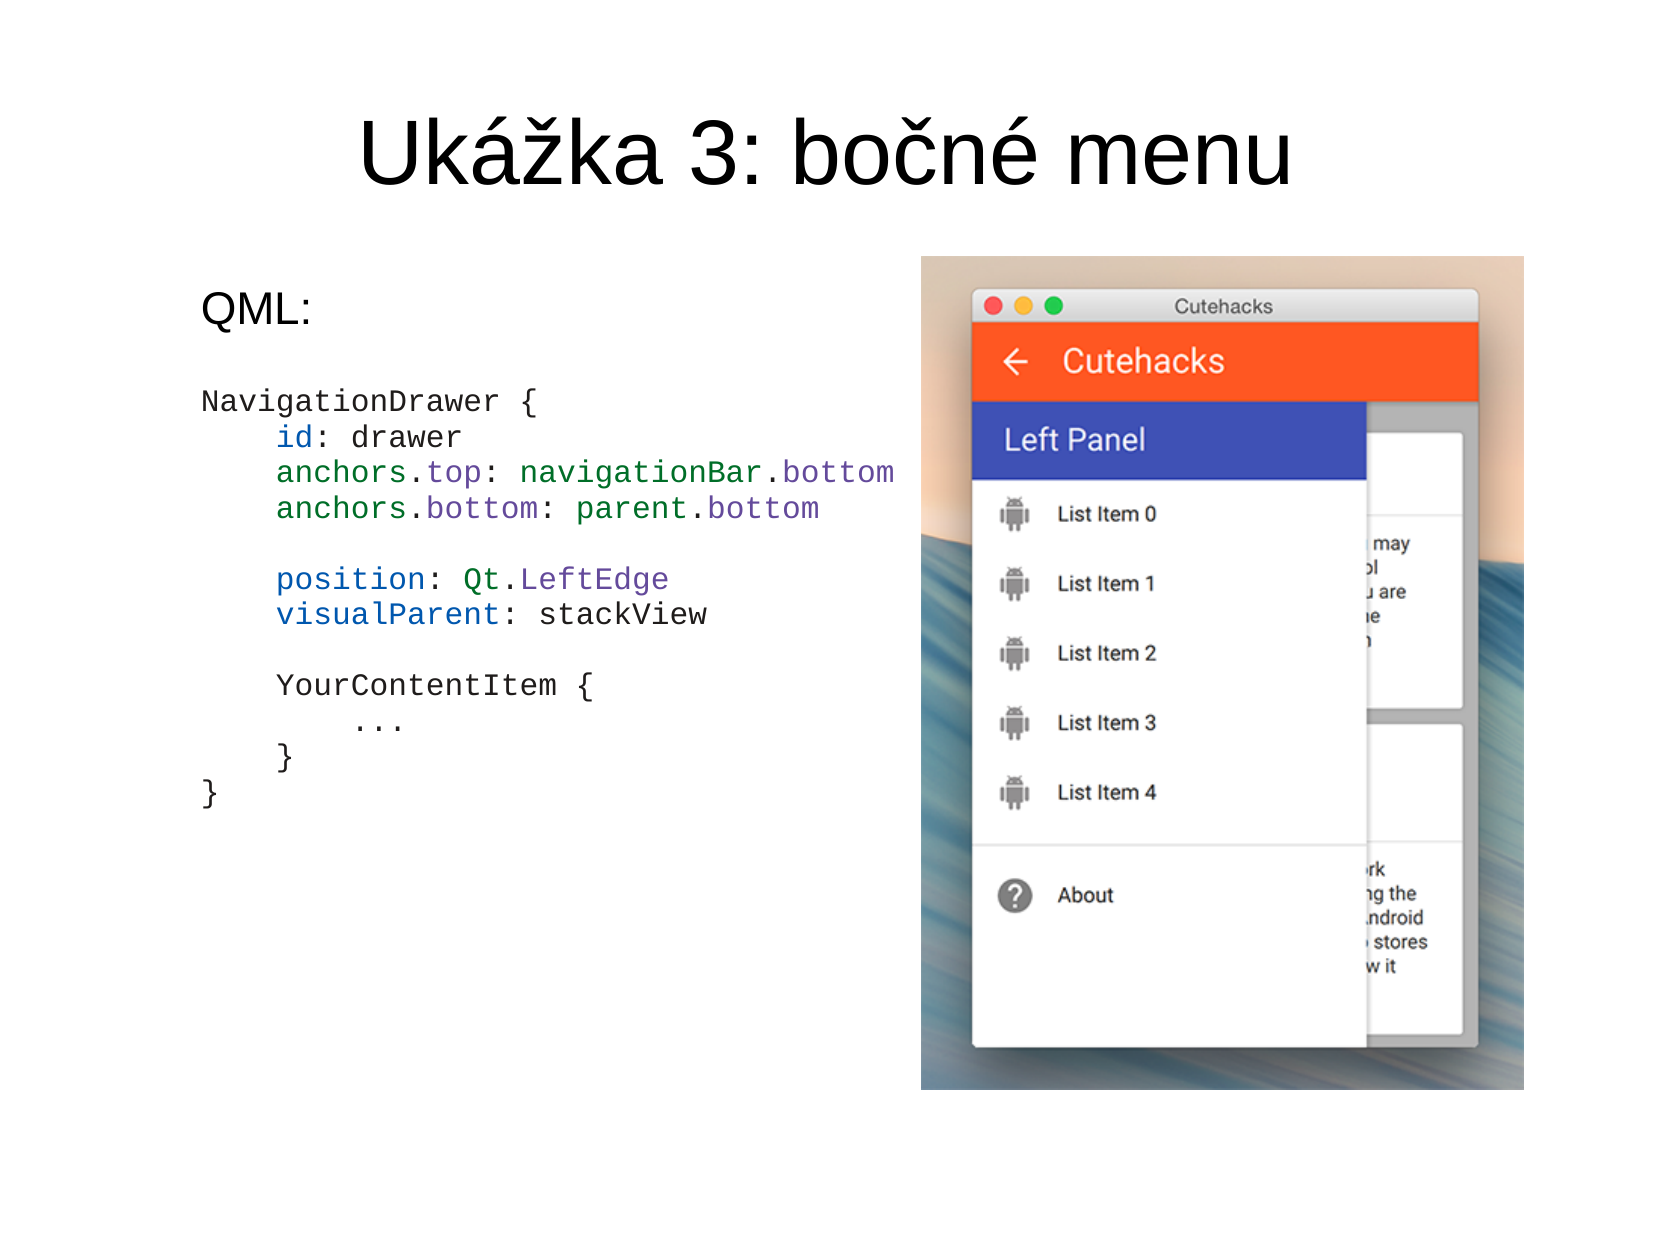

# Ukážka 3: bočné menu
QML:
NavigationDrawer {
 id: drawer
 anchors.top: navigationBar.bottom
 anchors.bottom: parent.bottom
 position: Qt.LeftEdge
 visualParent: stackView
 YourContentItem {
 ...
 }
}